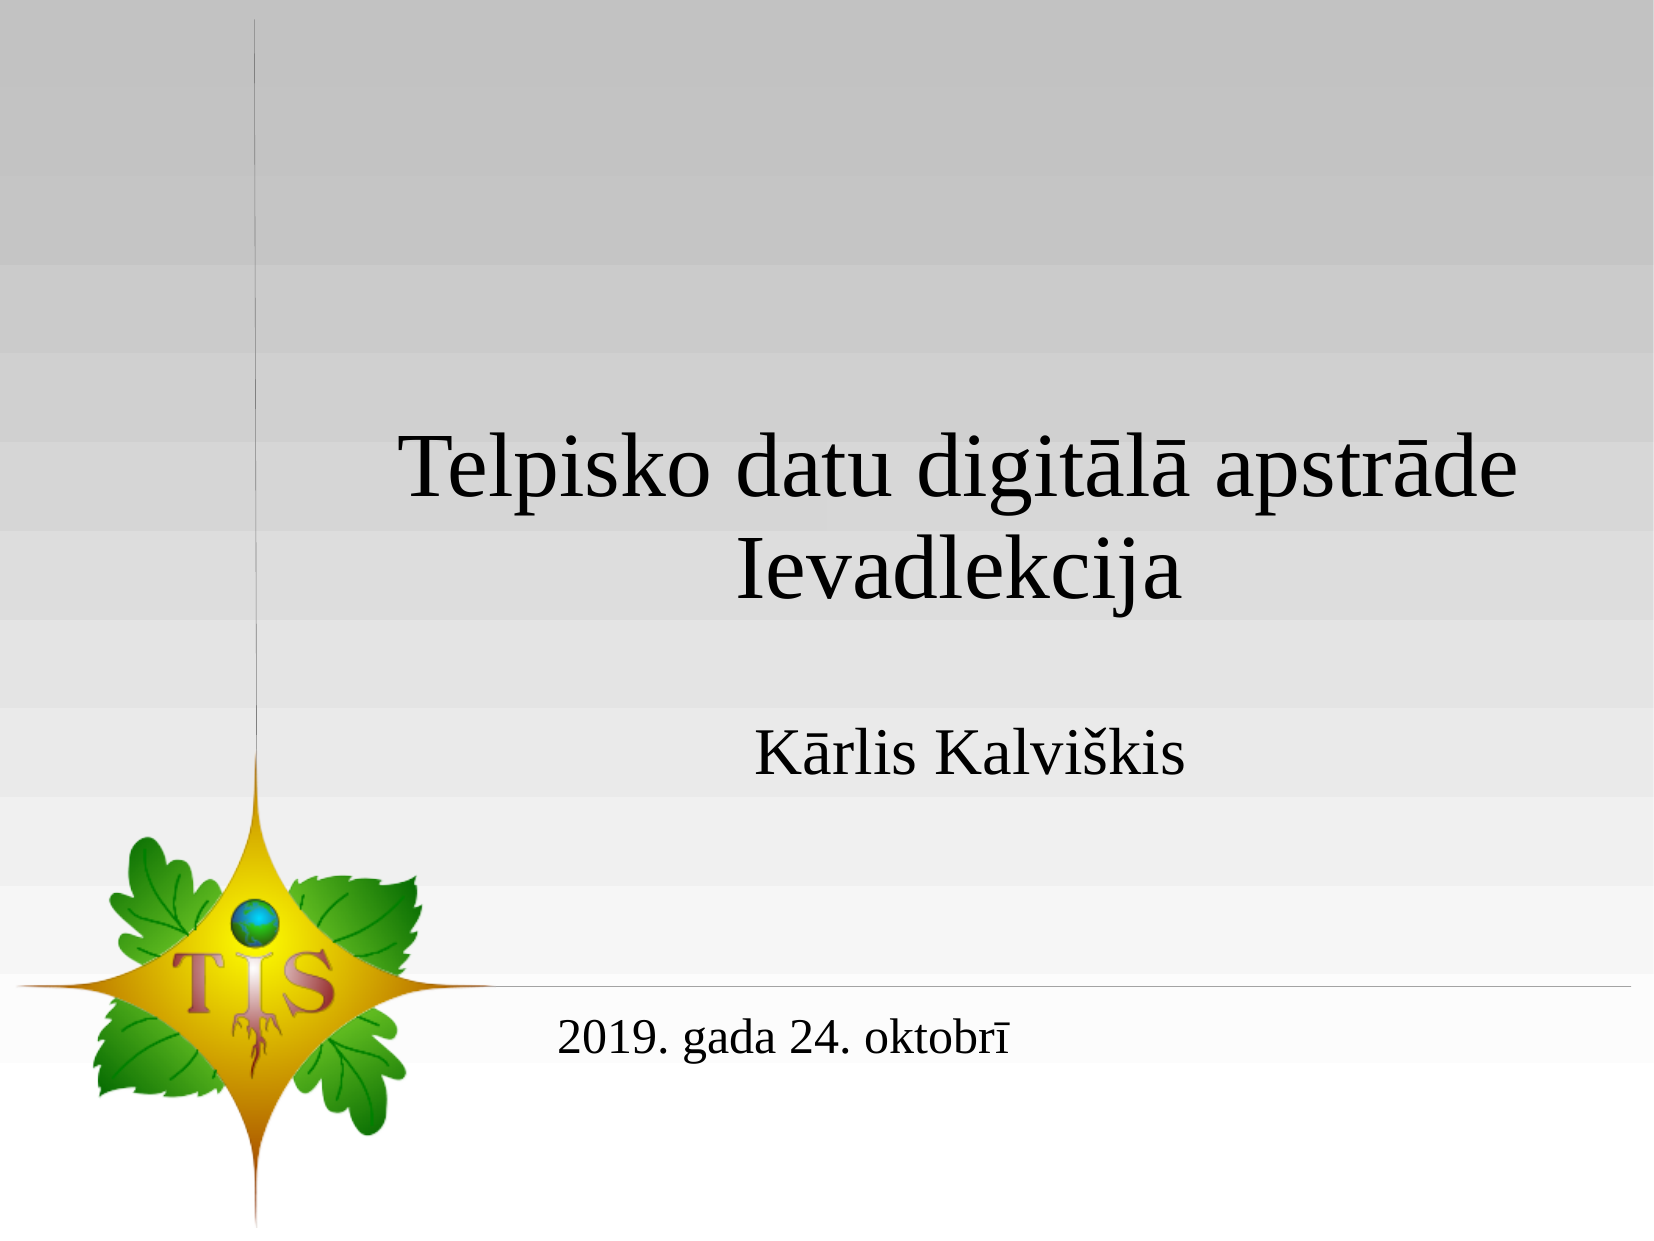

# Telpisko datu digitālā apstrāde Ievadlekcija
2019. gada 24. oktobrī